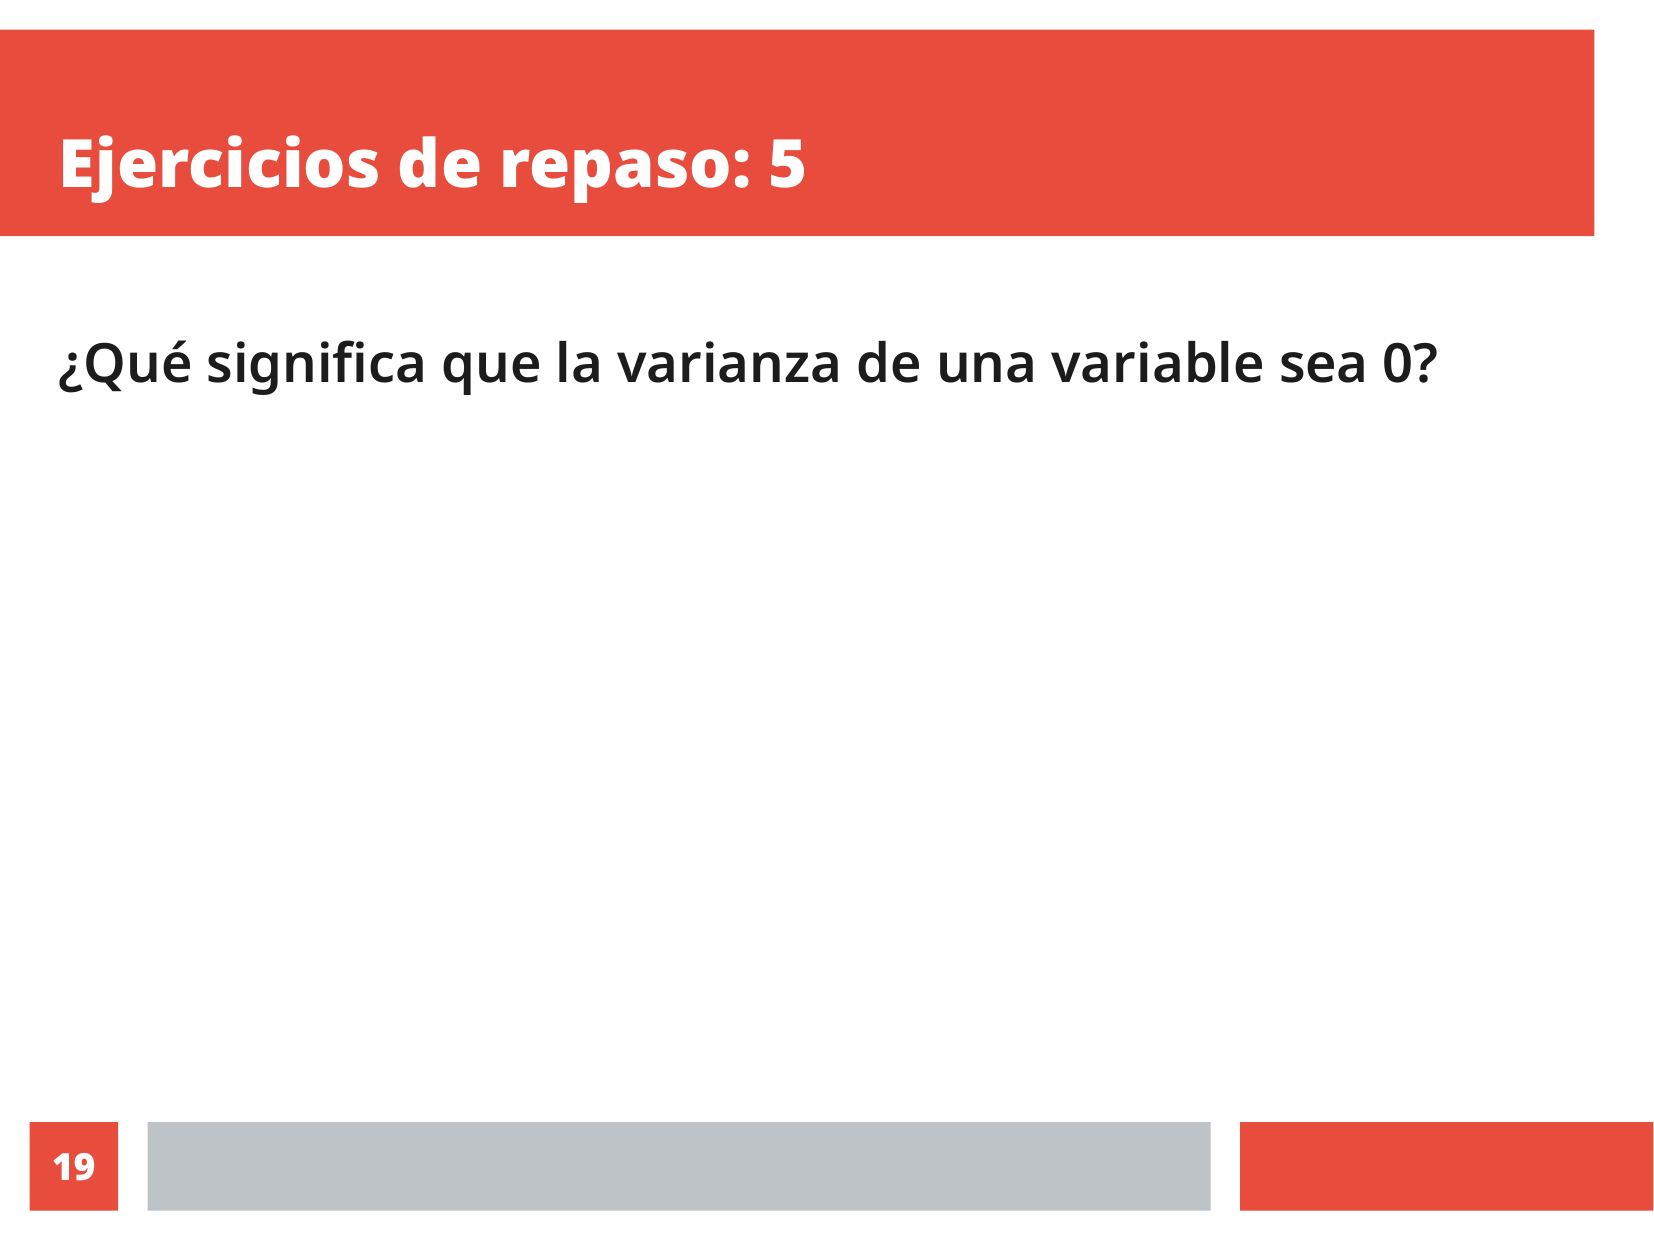

# Ejercicios de repaso: 5
¿Qué significa que la varianza de una variable sea 0?
19